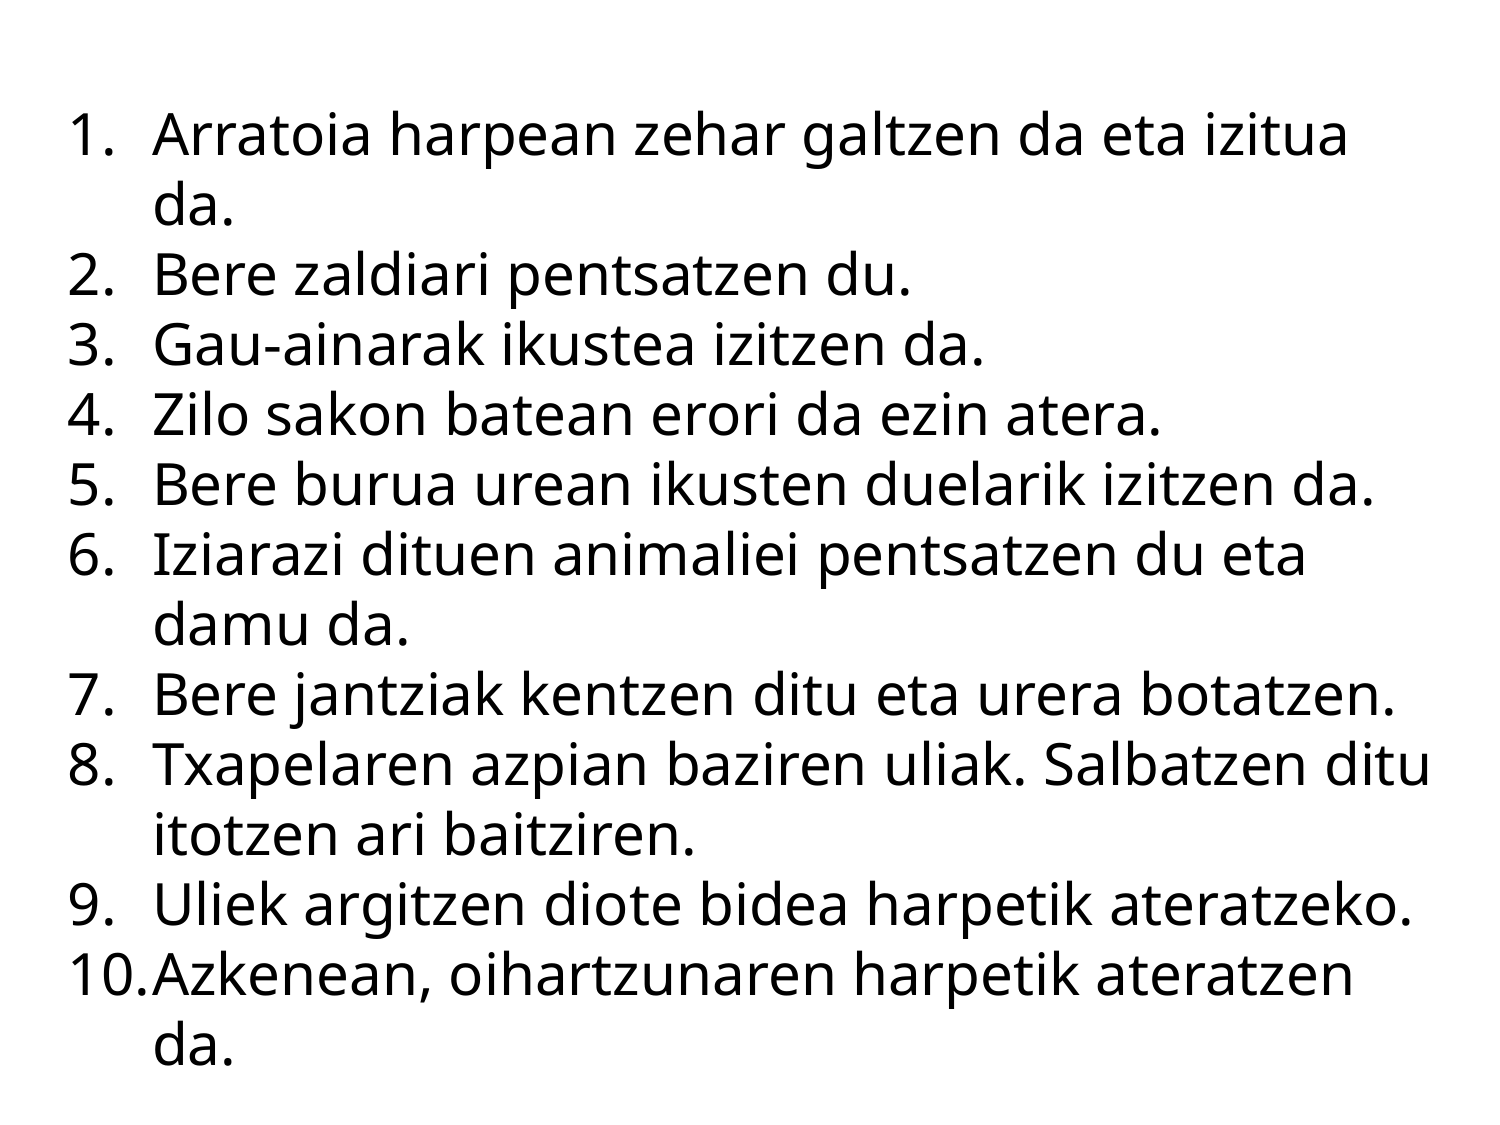

Arratoia harpean zehar galtzen da eta izitua da.
Bere zaldiari pentsatzen du.
Gau-ainarak ikustea izitzen da.
Zilo sakon batean erori da ezin atera.
Bere burua urean ikusten duelarik izitzen da.
Iziarazi dituen animaliei pentsatzen du eta damu da.
Bere jantziak kentzen ditu eta urera botatzen.
Txapelaren azpian baziren uliak. Salbatzen ditu itotzen ari baitziren.
Uliek argitzen diote bidea harpetik ateratzeko.
Azkenean, oihartzunaren harpetik ateratzen da.